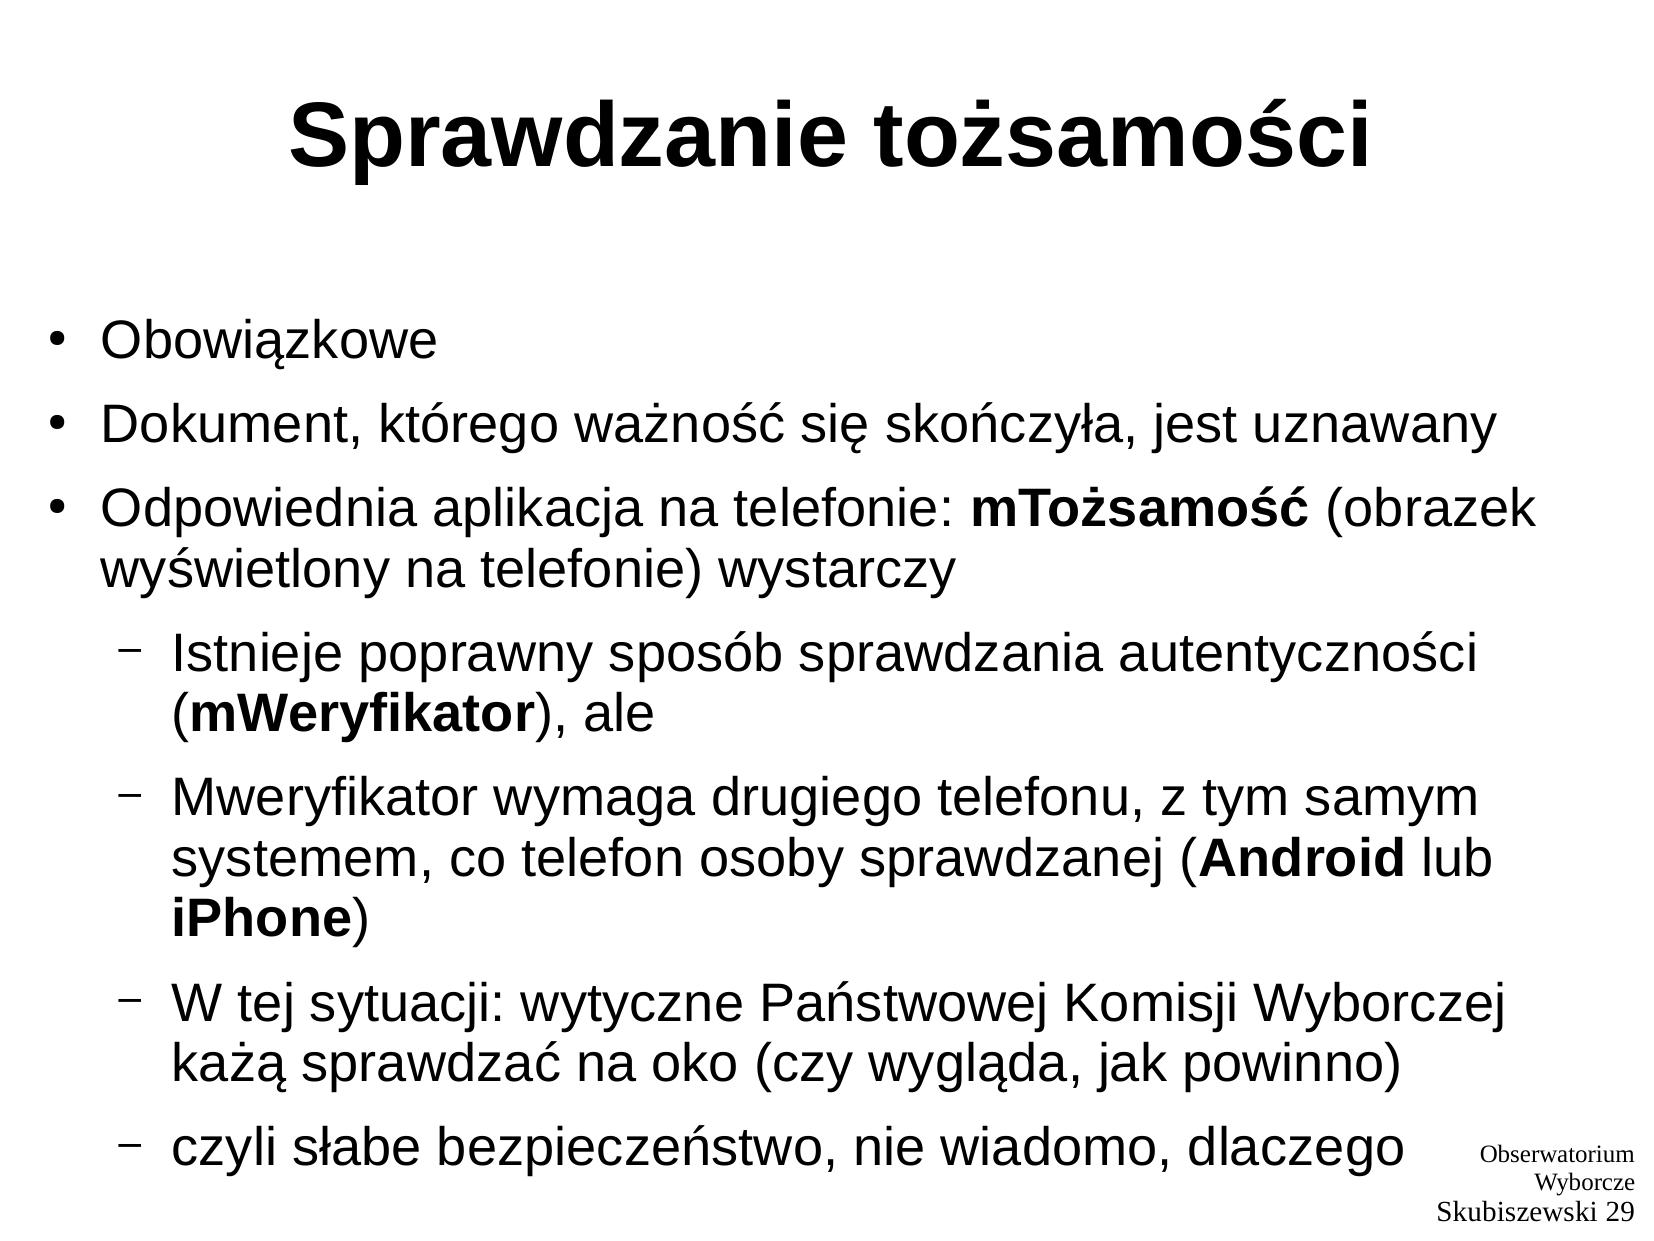

# Sprawdzanie tożsamości
Obowiązkowe
Dokument, którego ważność się skończyła, jest uznawany
Odpowiednia aplikacja na telefonie: mTożsamość (obrazek wyświetlony na telefonie) wystarczy
Istnieje poprawny sposób sprawdzania autentyczności (mWeryfikator), ale
Mweryfikator wymaga drugiego telefonu, z tym samym systemem, co telefon osoby sprawdzanej (Android lub iPhone)
W tej sytuacji: wytyczne Państwowej Komisji Wyborczej każą sprawdzać na oko (czy wygląda, jak powinno)
czyli słabe bezpieczeństwo, nie wiadomo, dlaczego
29